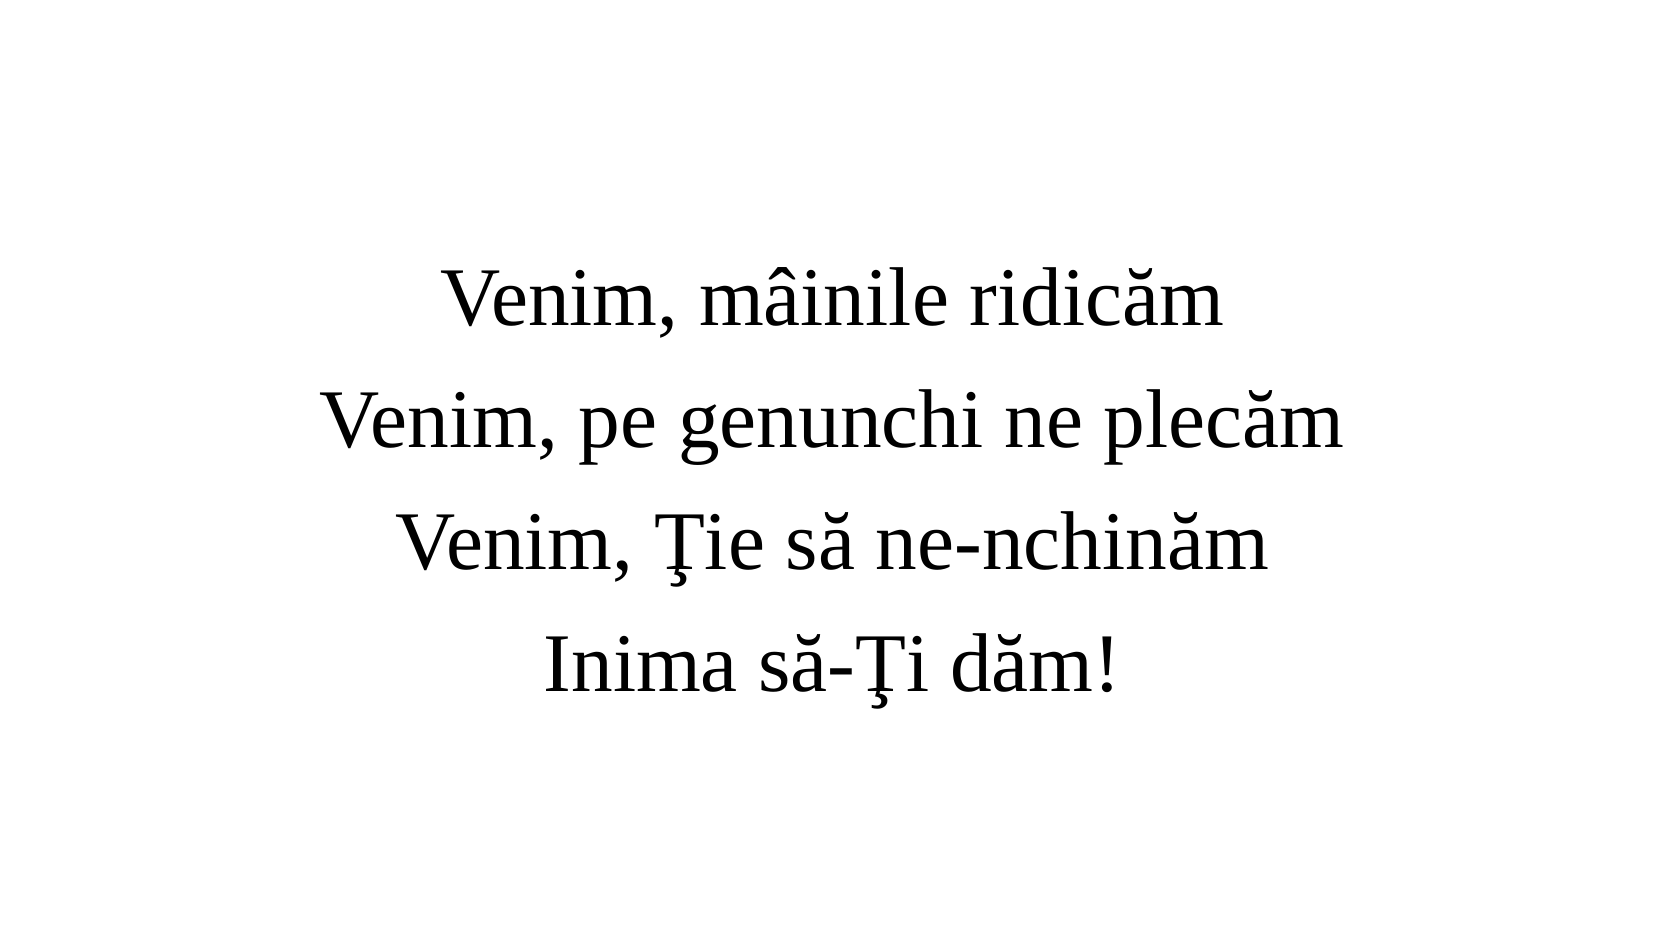

# Venim, mâinile ridicăm
Venim, pe genunchi ne plecăm
Venim, Ţie să ne-nchinăm
Inima să-Ţi dăm!